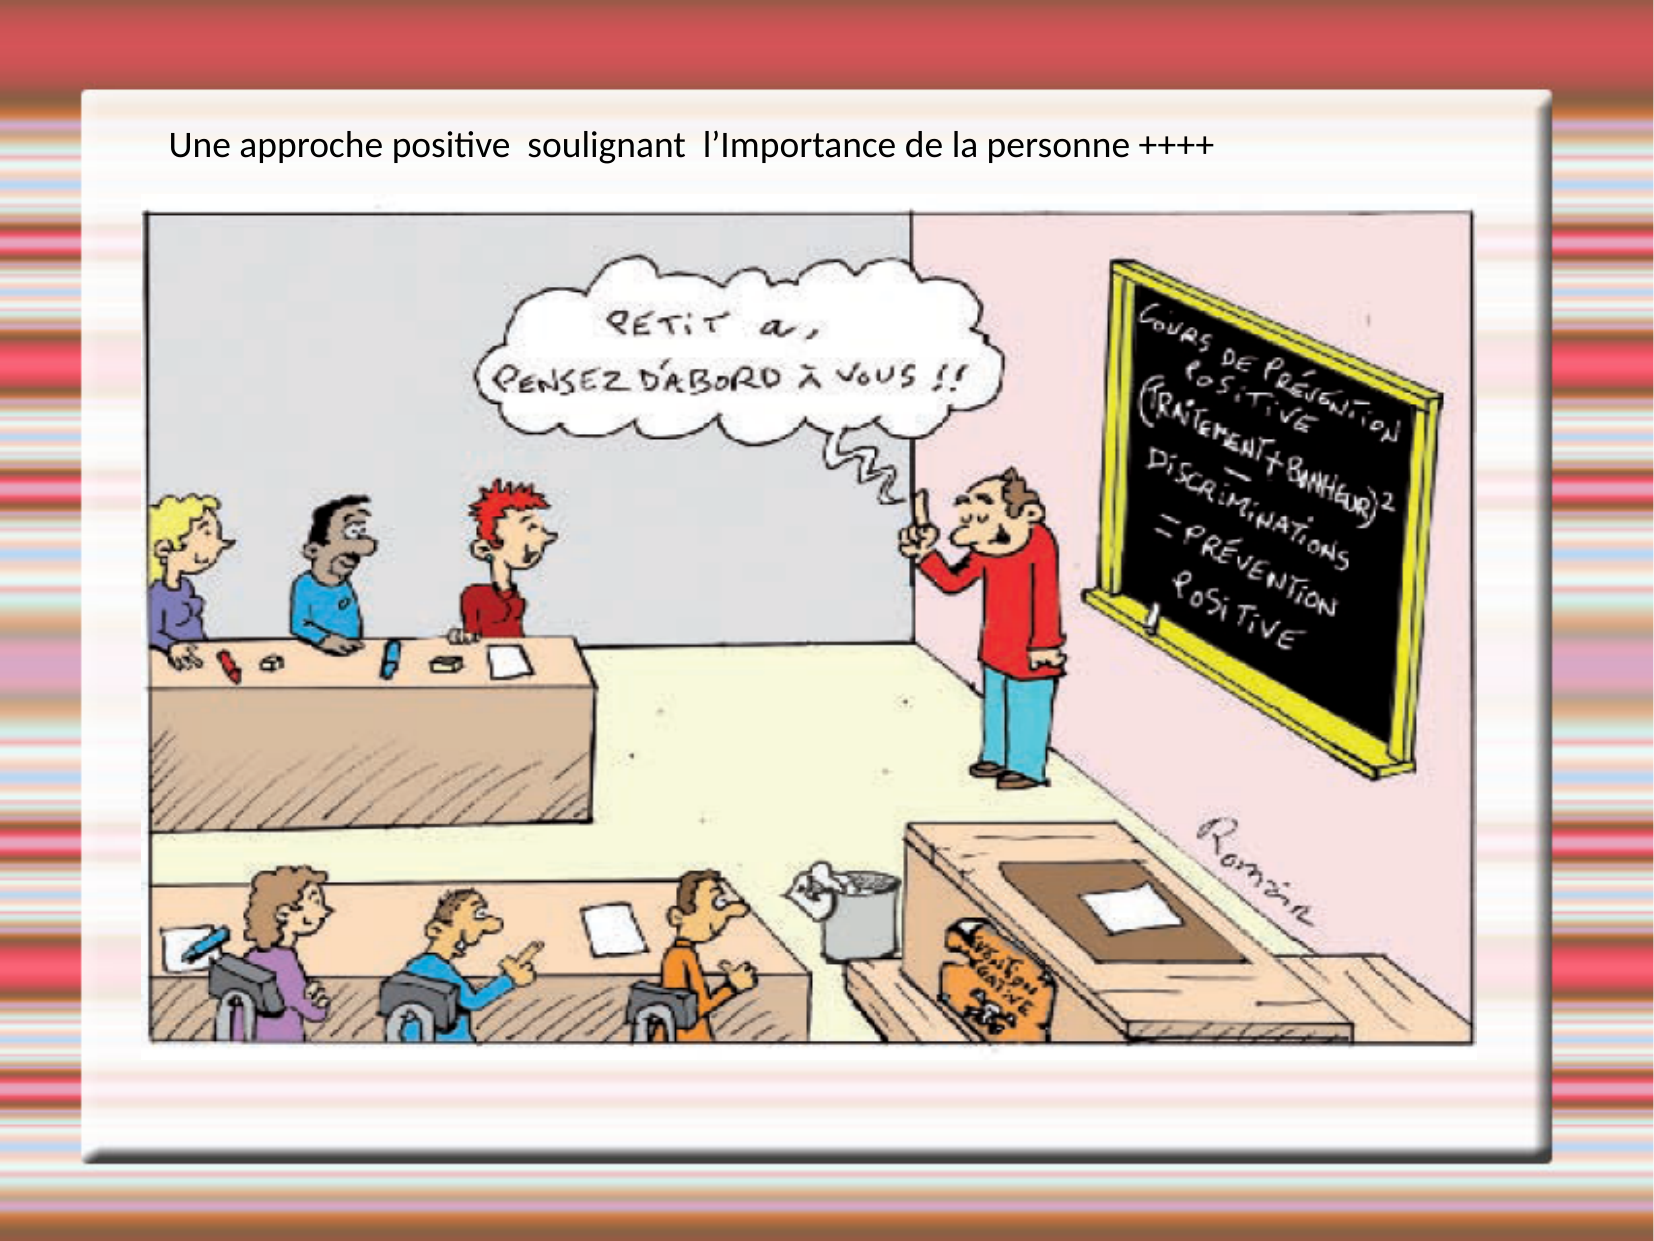

Une approche positive soulignant l’Importance de la personne ++++